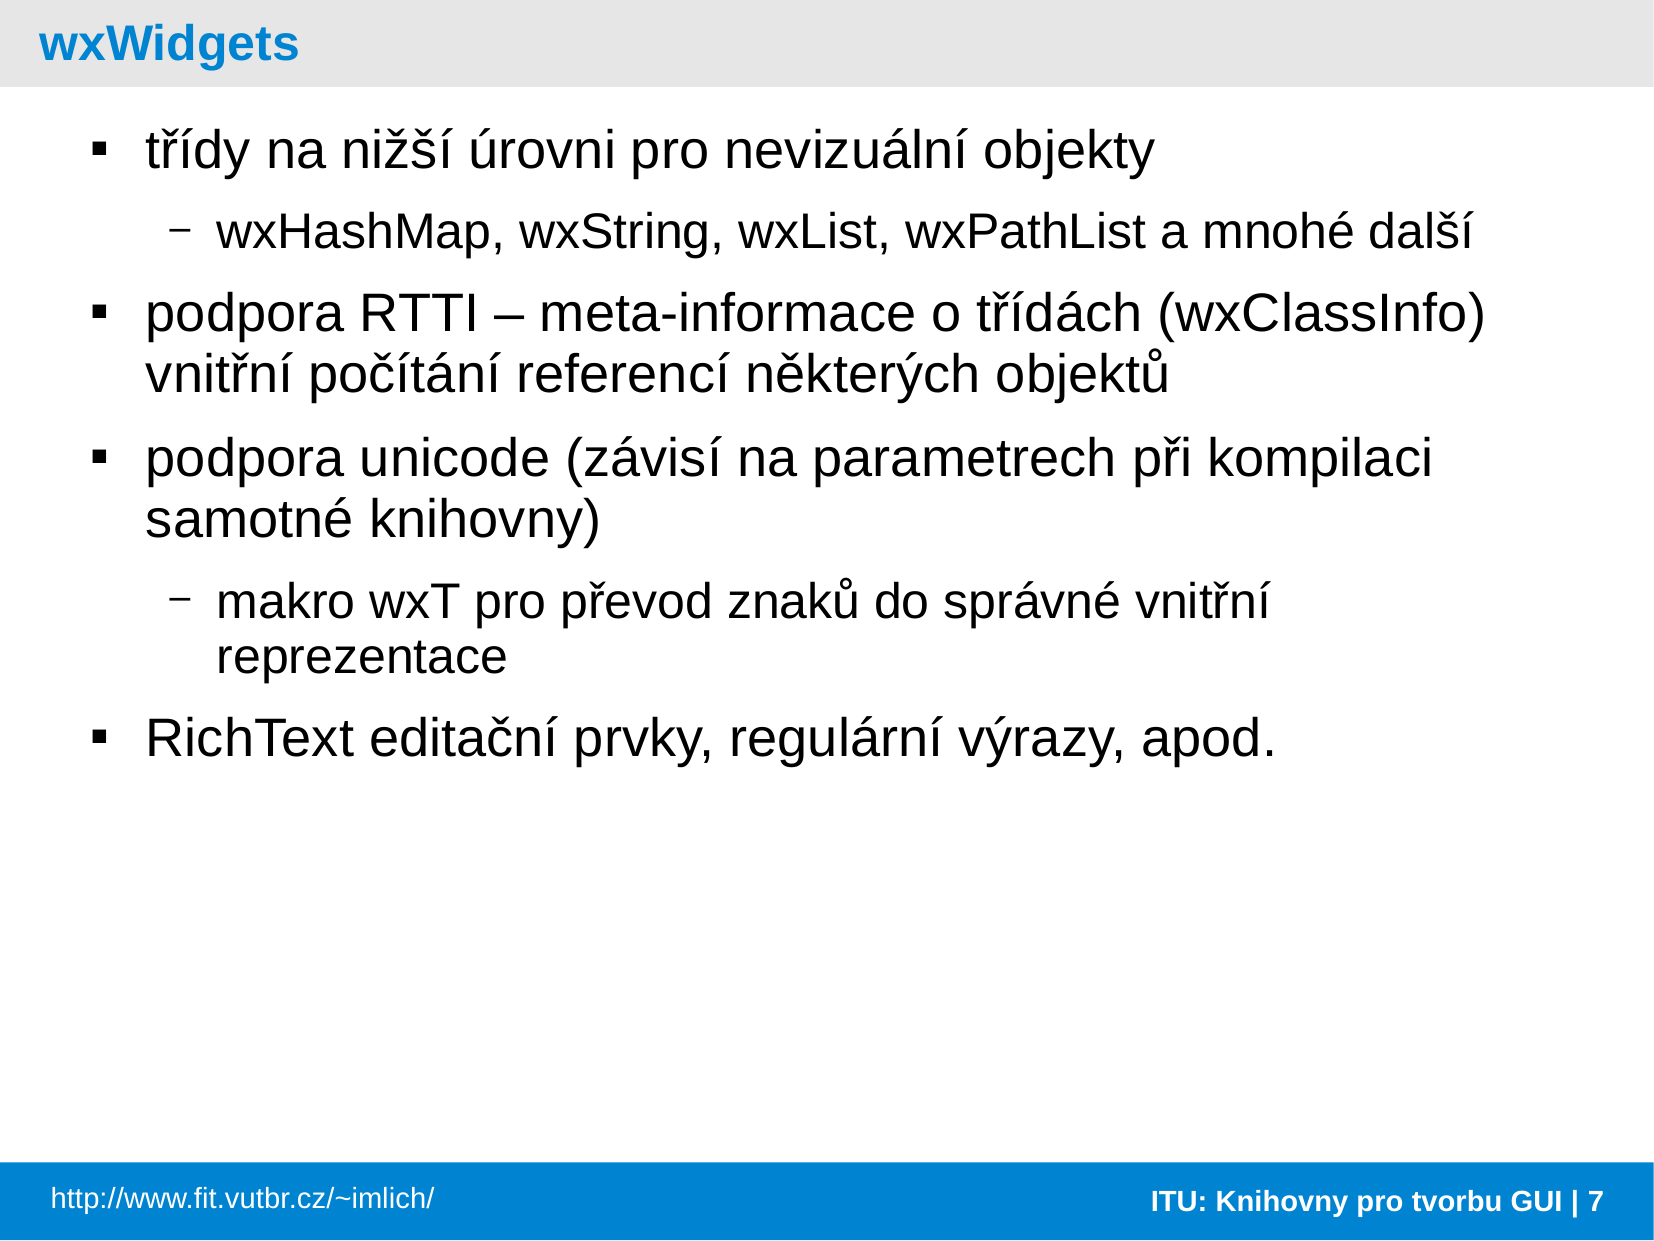

# wxWidgets
třídy na nižší úrovni pro nevizuální objekty
wxHashMap, wxString, wxList, wxPathList a mnohé další
podpora RTTI – meta-informace o třídách (wxClassInfo) vnitřní počítání referencí některých objektů
podpora unicode (závisí na parametrech při kompilaci samotné knihovny)
makro wxT pro převod znaků do správné vnitřní reprezentace
RichText editační prvky, regulární výrazy, apod.